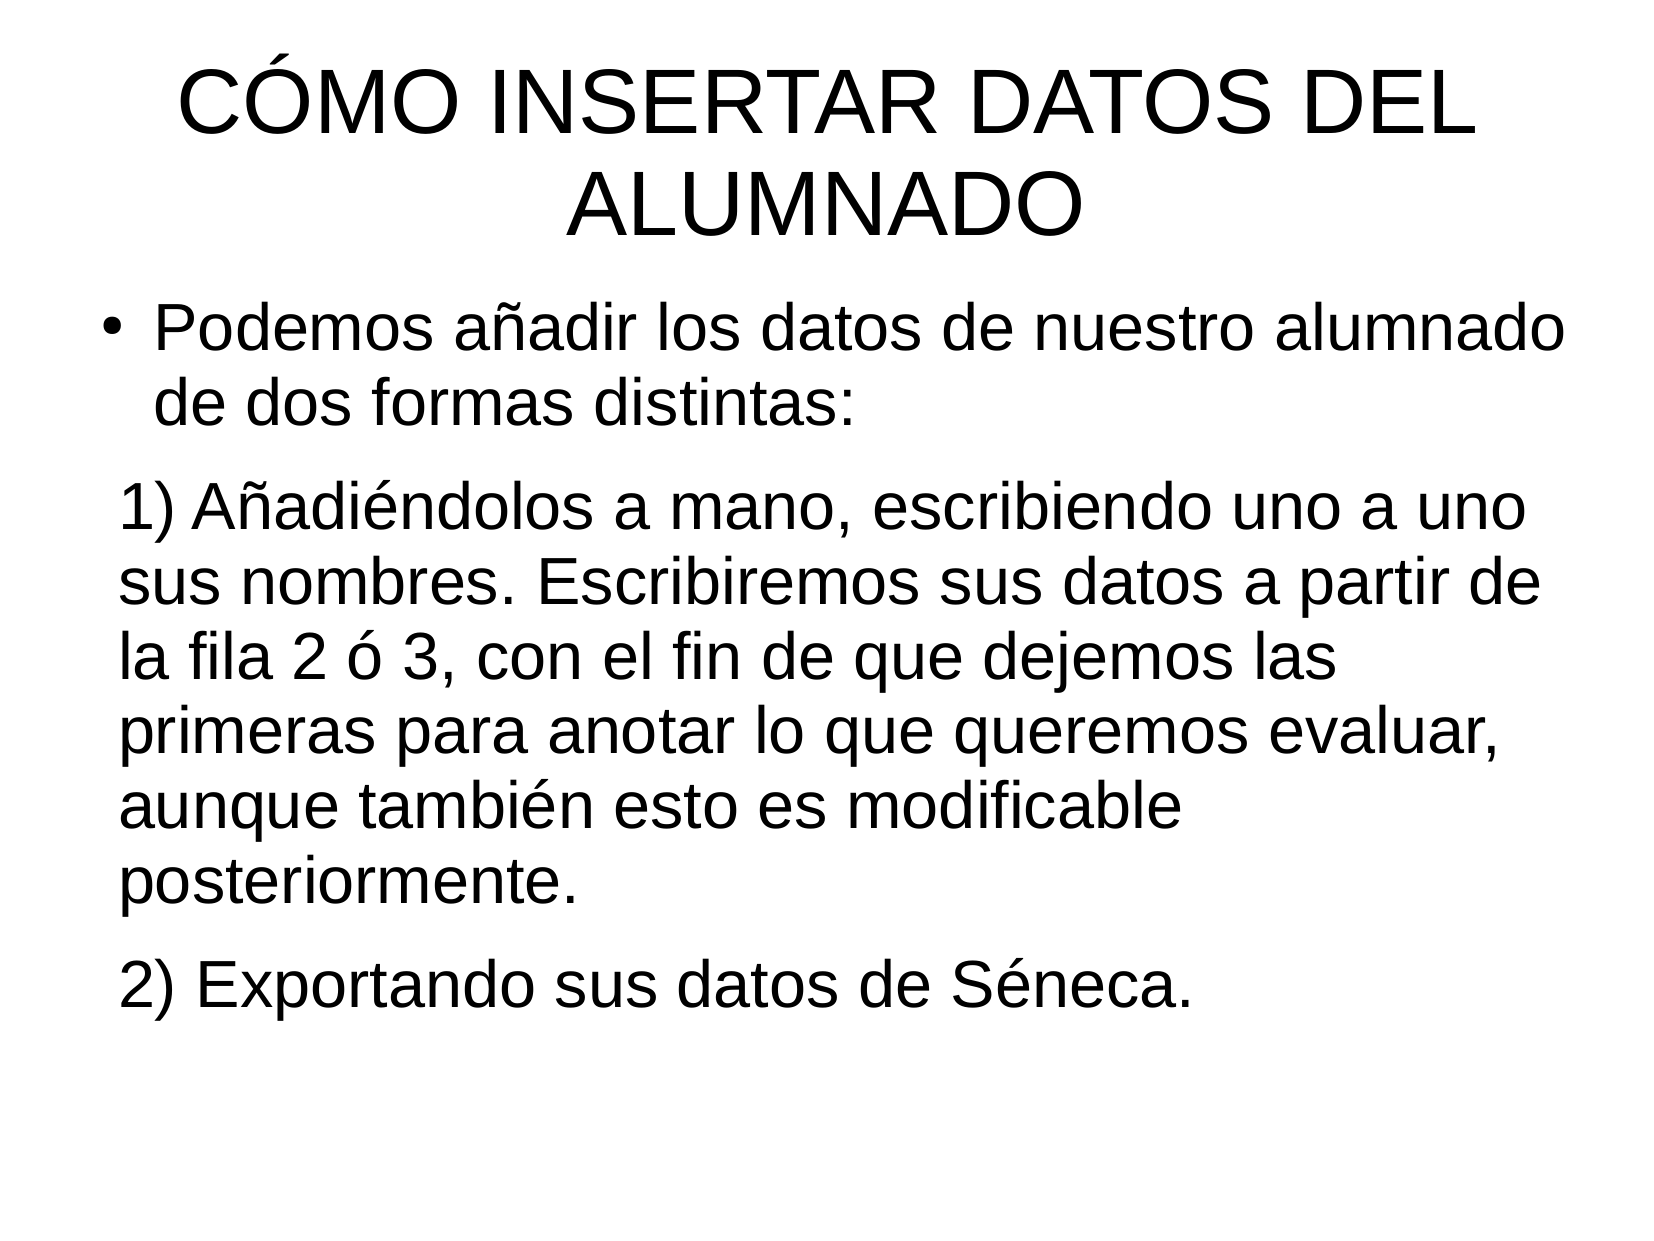

# CÓMO INSERTAR DATOS DEL ALUMNADO
Podemos añadir los datos de nuestro alumnado de dos formas distintas:
1) Añadiéndolos a mano, escribiendo uno a uno sus nombres. Escribiremos sus datos a partir de la fila 2 ó 3, con el fin de que dejemos las primeras para anotar lo que queremos evaluar, aunque también esto es modificable posteriormente.
2) Exportando sus datos de Séneca.